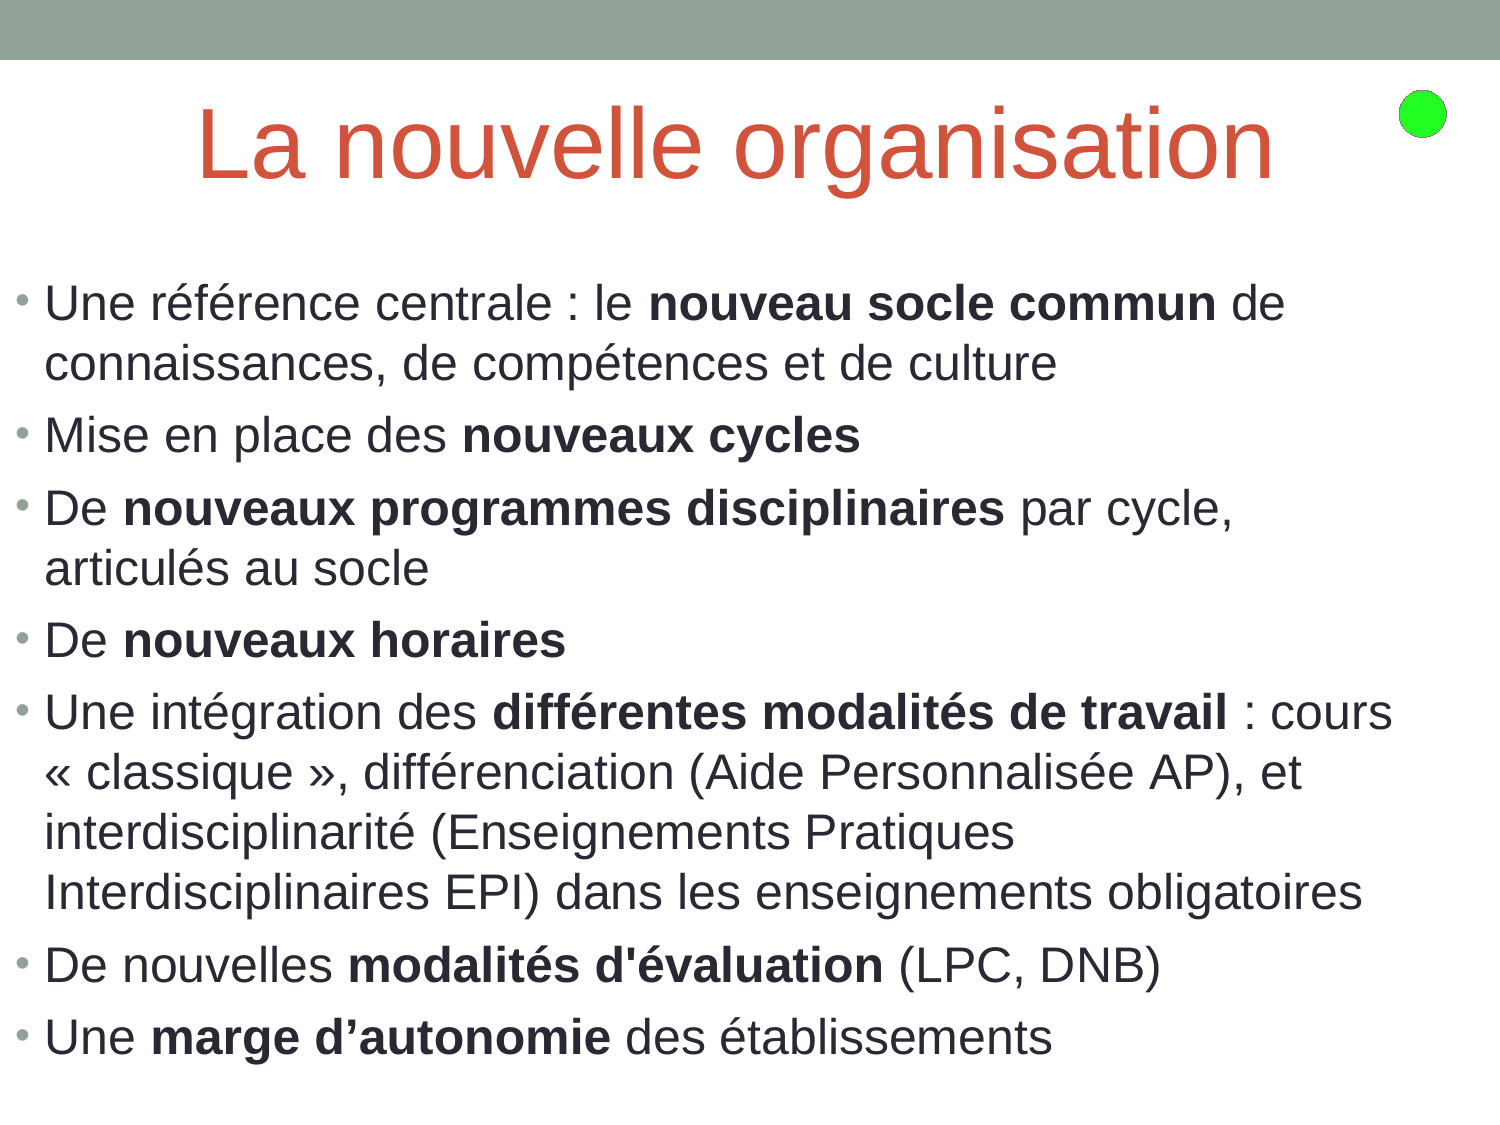

# La nouvelle organisation
Une référence centrale : le nouveau socle commun de connaissances, de compétences et de culture
Mise en place des nouveaux cycles
De nouveaux programmes disciplinaires par cycle, articulés au socle
De nouveaux horaires
Une intégration des différentes modalités de travail : cours « classique », différenciation (Aide Personnalisée AP), et interdisciplinarité (Enseignements Pratiques Interdisciplinaires EPI) dans les enseignements obligatoires
De nouvelles modalités d'évaluation (LPC, DNB)
Une marge d’autonomie des établissements